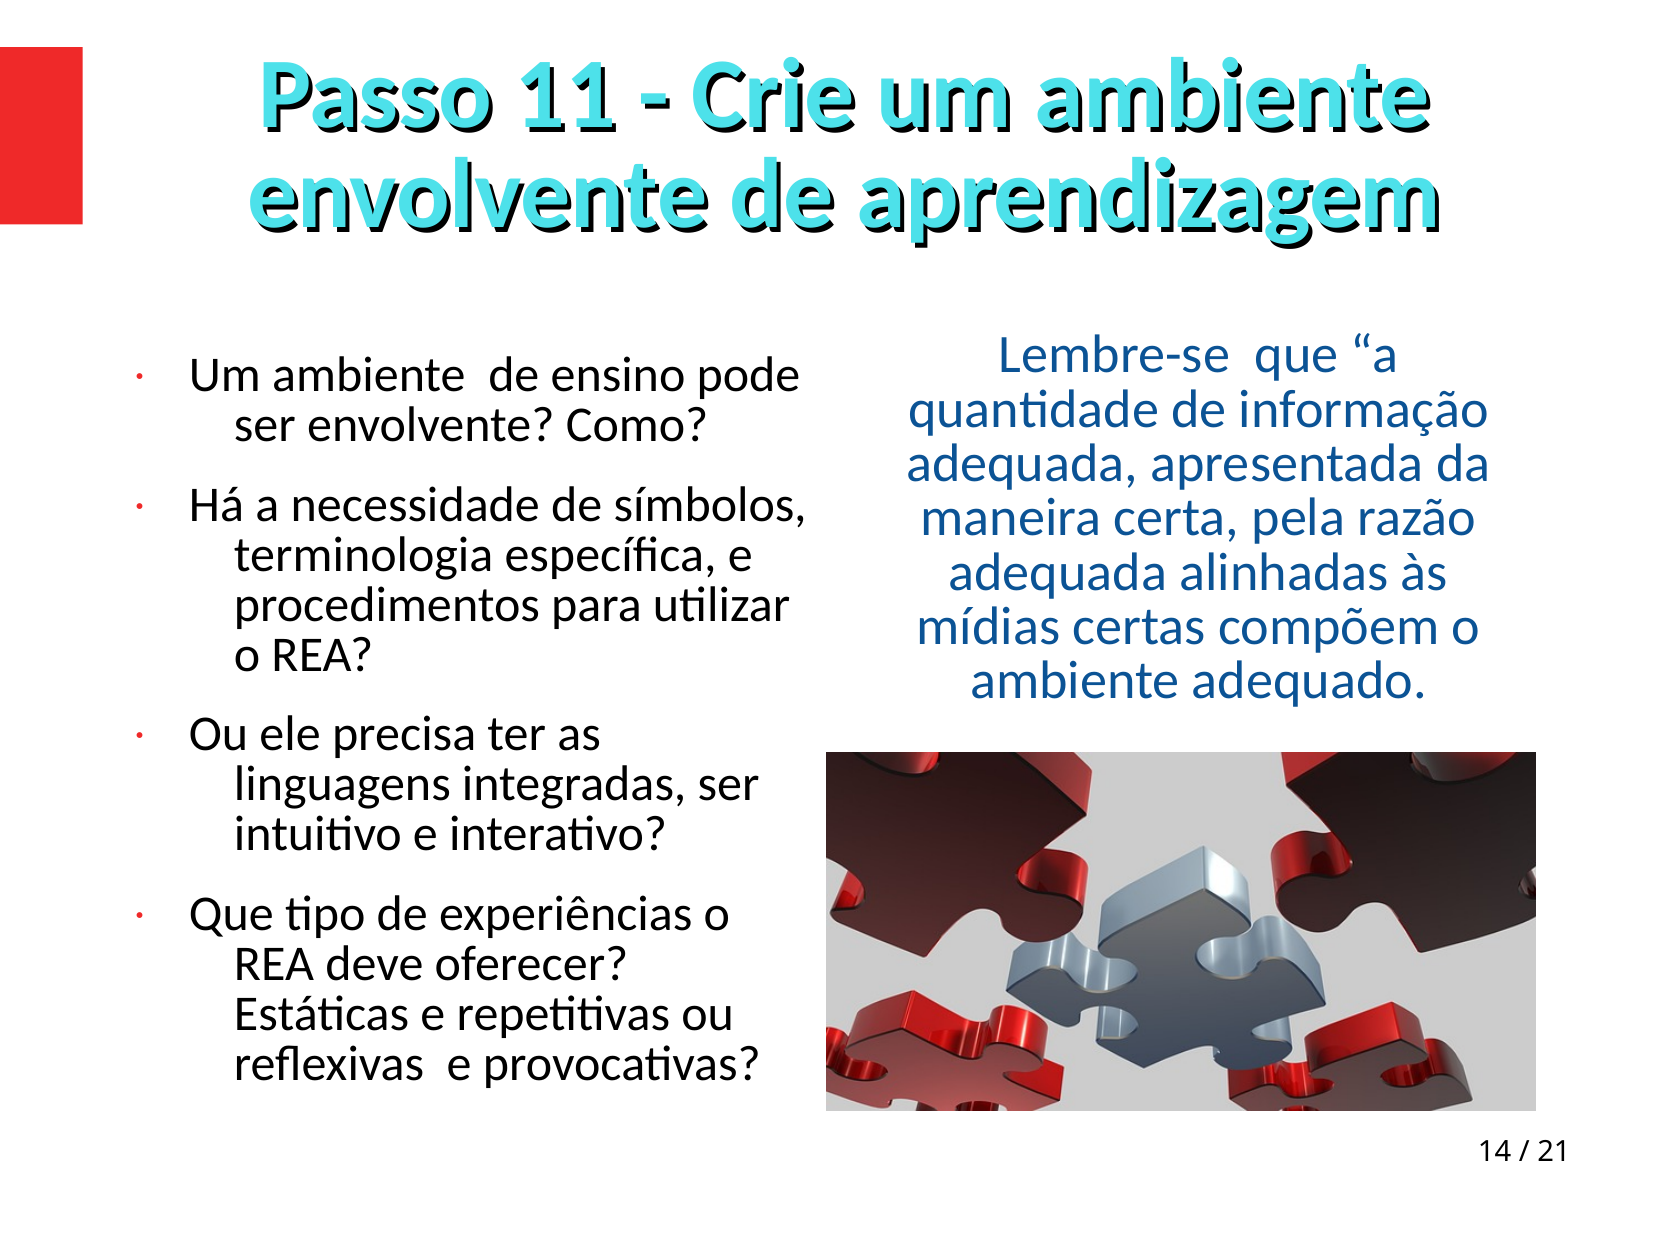

# Passo 11 - Crie um ambiente envolvente de aprendizagem
Lembre-se que “a quantidade de informação adequada, apresentada da maneira certa, pela razão adequada alinhadas às mídias certas compõem o ambiente adequado.
Um ambiente de ensino pode ser envolvente? Como?
Há a necessidade de símbolos, terminologia específica, e procedimentos para utilizar o REA?
Ou ele precisa ter as linguagens integradas, ser intuitivo e interativo?
Que tipo de experiências o REA deve oferecer? Estáticas e repetitivas ou reflexivas e provocativas?
14